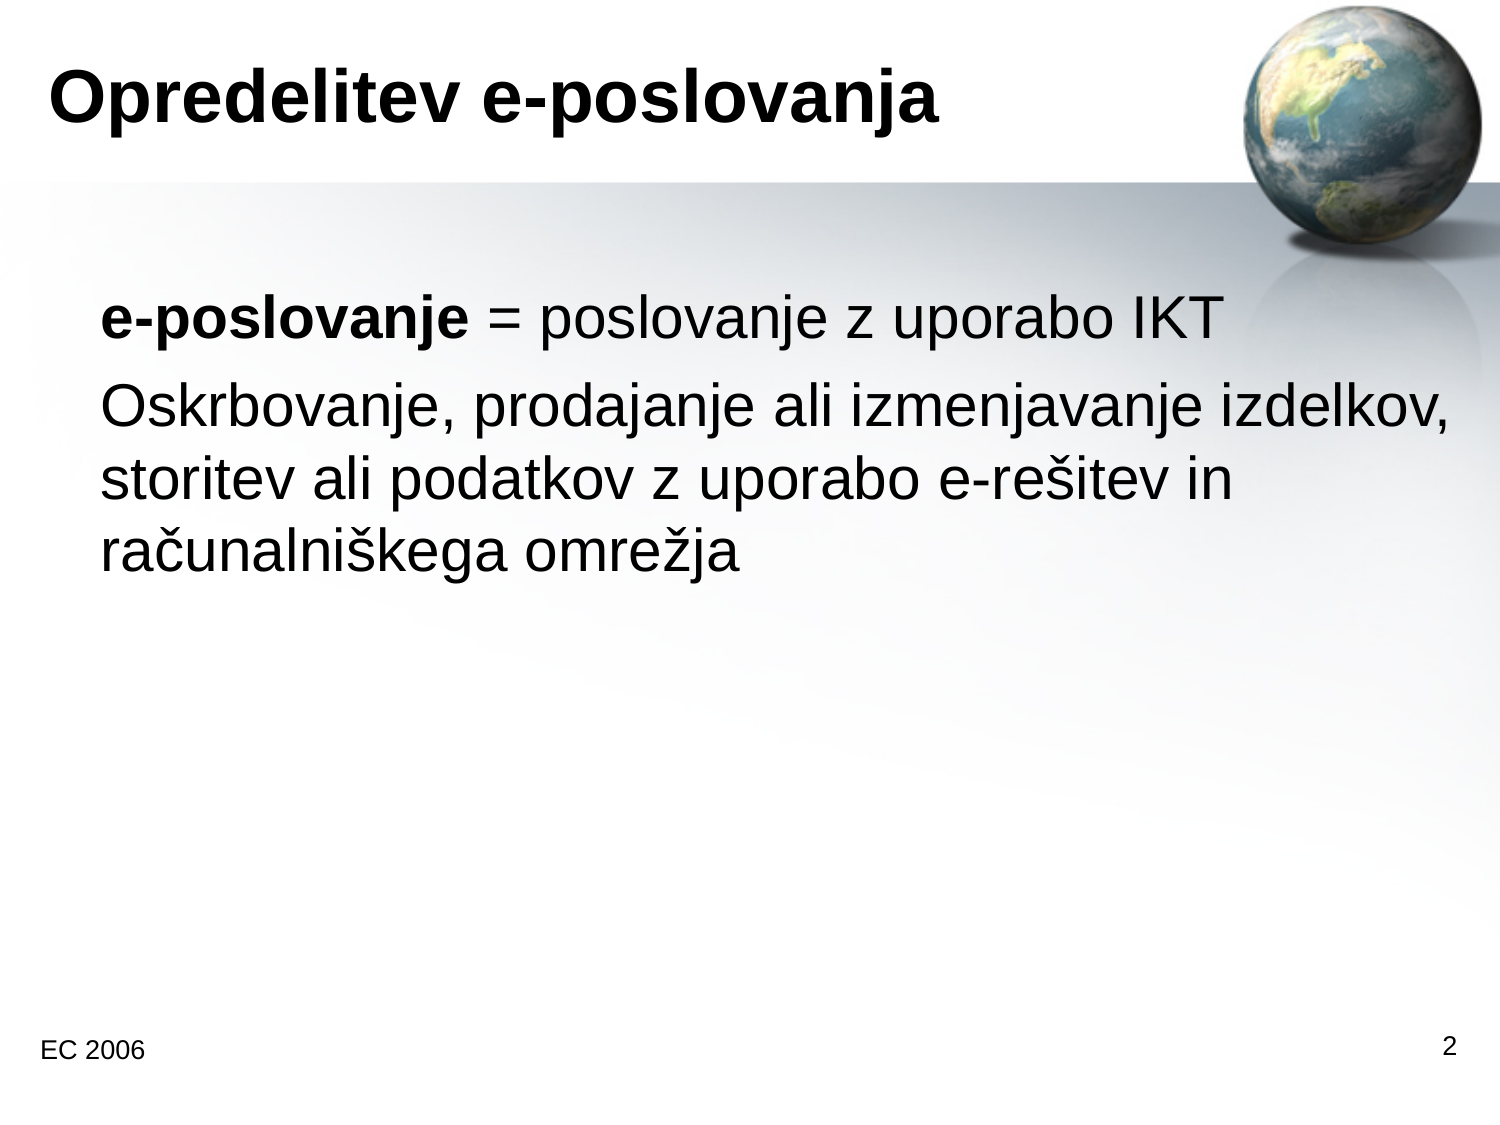

# Opredelitev e-poslovanja
	e-poslovanje = poslovanje z uporabo IKT
	Oskrbovanje, prodajanje ali izmenjavanje izdelkov, storitev ali podatkov z uporabo e-rešitev in računalniškega omrežja
EC 2006